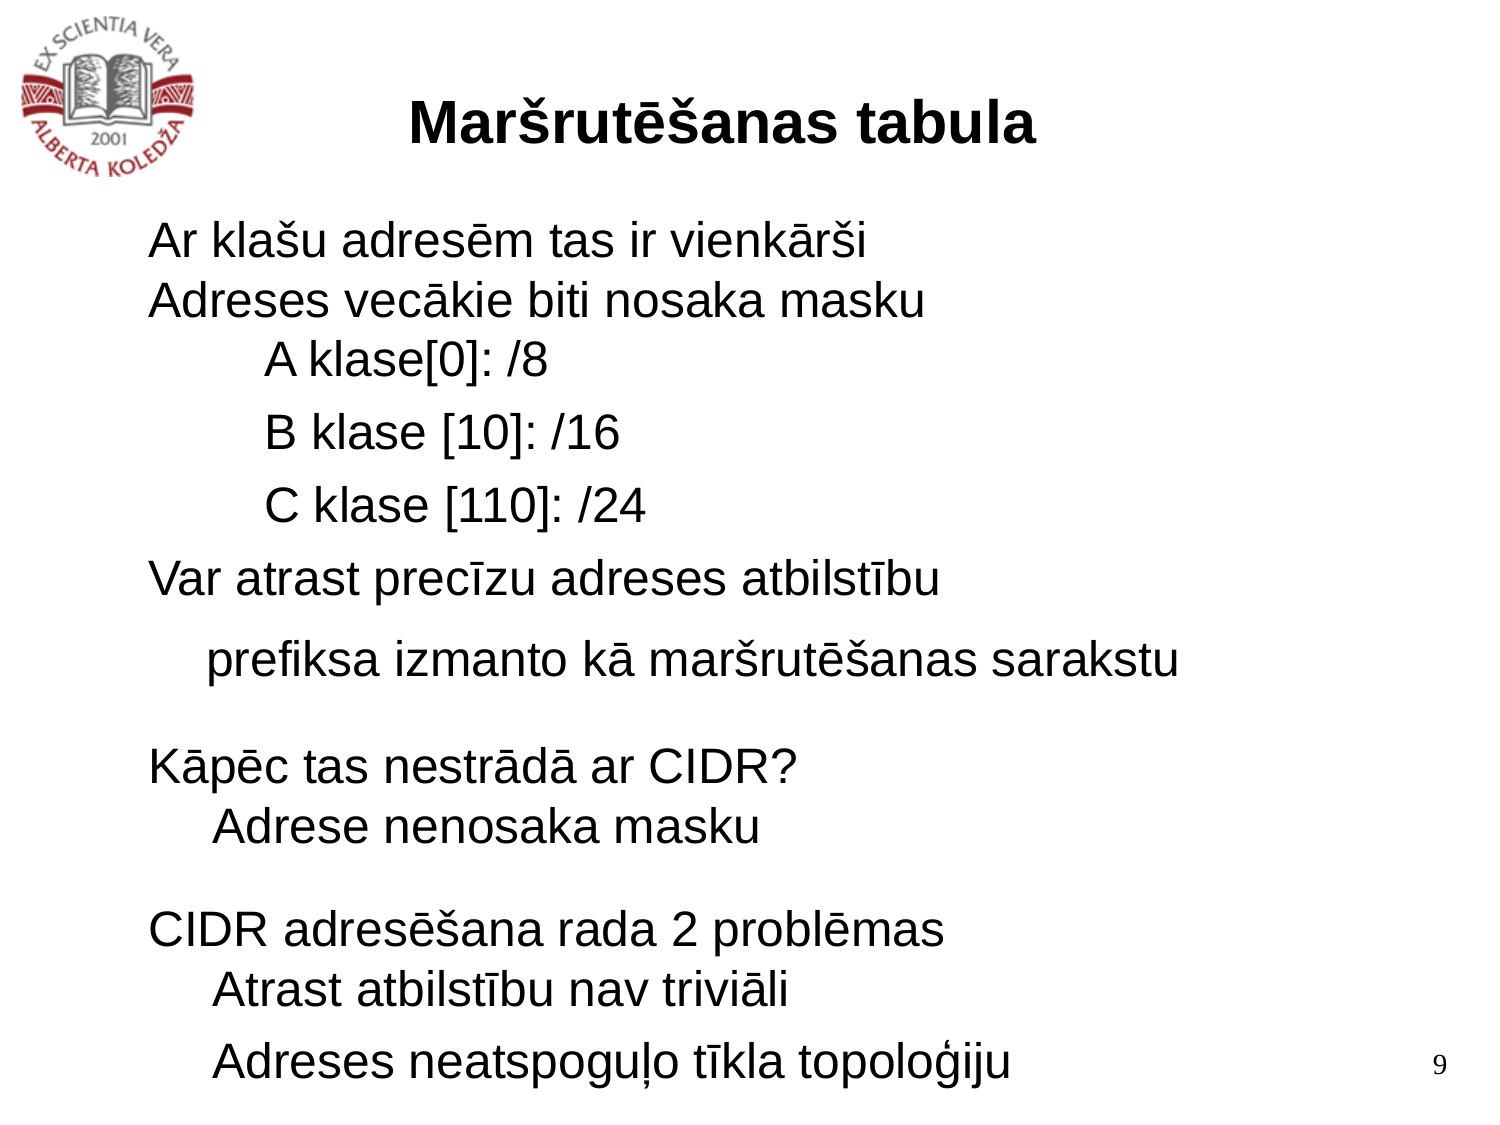

# Maršrutēšanas tabula
Ar klašu adresēm tas ir vienkārši
Adreses vecākie biti nosaka masku
A klase[0]: /8
B klase [10]: /16
C klase [110]: /24
Var atrast precīzu adreses atbilstību
prefiksa izmanto kā maršrutēšanas sarakstu
Kāpēc tas nestrādā ar CIDR?
Adrese nenosaka masku
CIDR adresēšana rada 2 problēmas
Atrast atbilstību nav triviāli
Adreses neatspoguļo tīkla topoloģiju
9